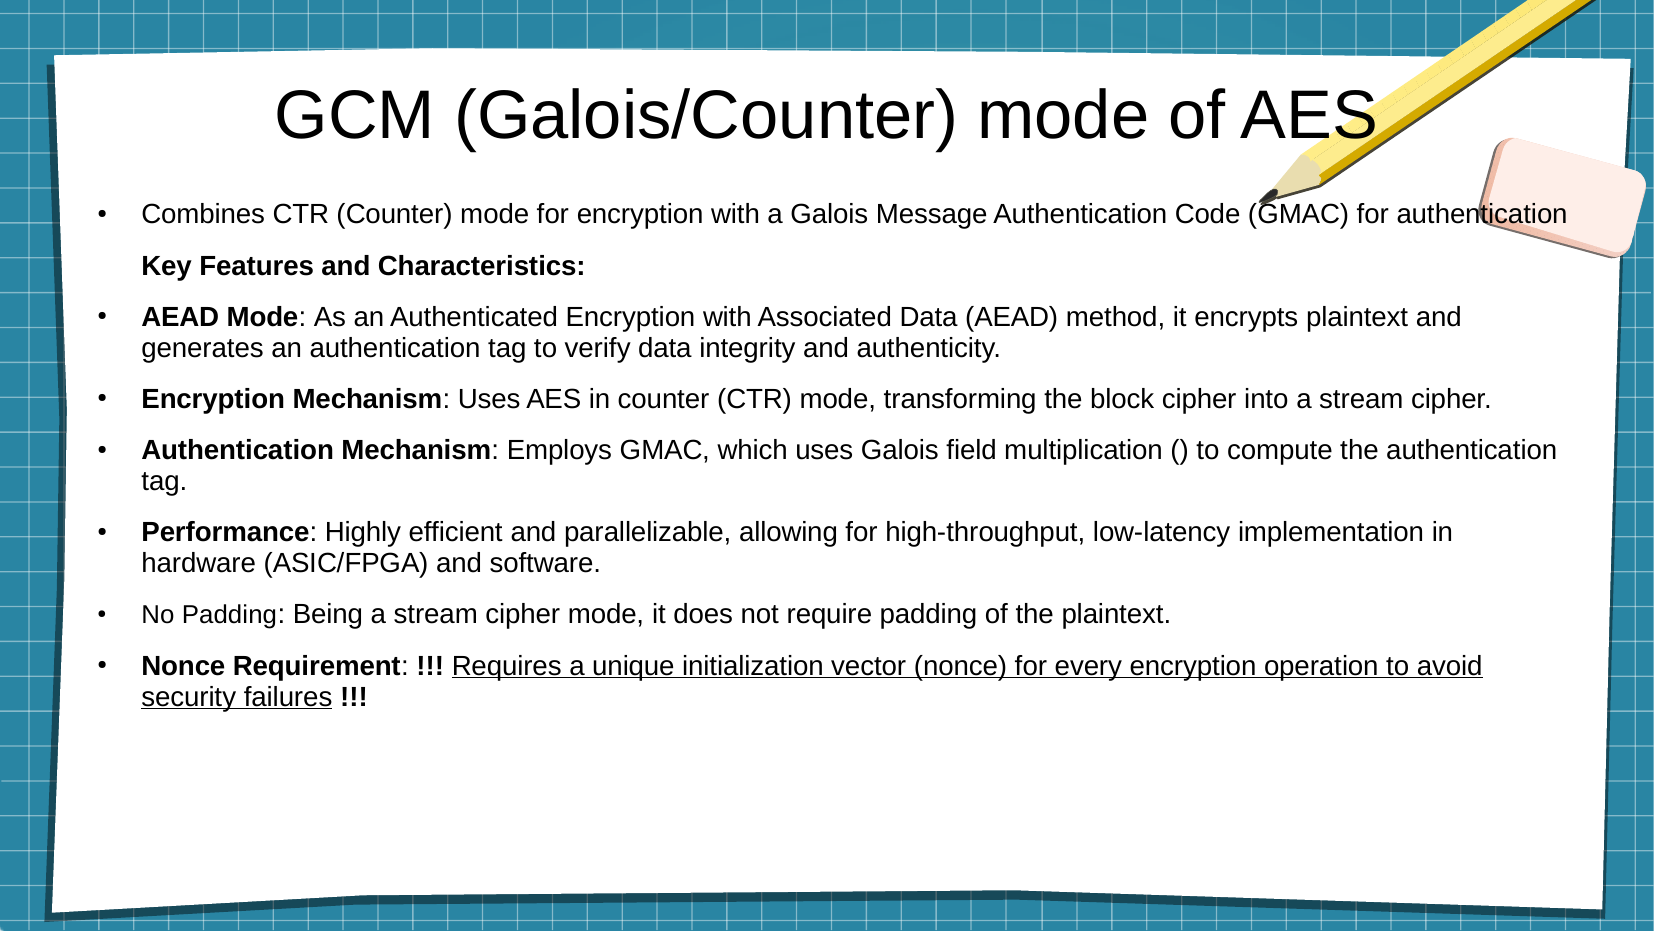

# GCM (Galois/Counter) mode of AES
Combines CTR (Counter) mode for encryption with a Galois Message Authentication Code (GMAC) for authentication
Key Features and Characteristics:
AEAD Mode: As an Authenticated Encryption with Associated Data (AEAD) method, it encrypts plaintext and generates an authentication tag to verify data integrity and authenticity.
Encryption Mechanism: Uses AES in counter (CTR) mode, transforming the block cipher into a stream cipher.
Authentication Mechanism: Employs GMAC, which uses Galois field multiplication () to compute the authentication tag.
Performance: Highly efficient and parallelizable, allowing for high-throughput, low-latency implementation in hardware (ASIC/FPGA) and software.
No Padding: Being a stream cipher mode, it does not require padding of the plaintext.
Nonce Requirement: !!! Requires a unique initialization vector (nonce) for every encryption operation to avoid security failures !!!